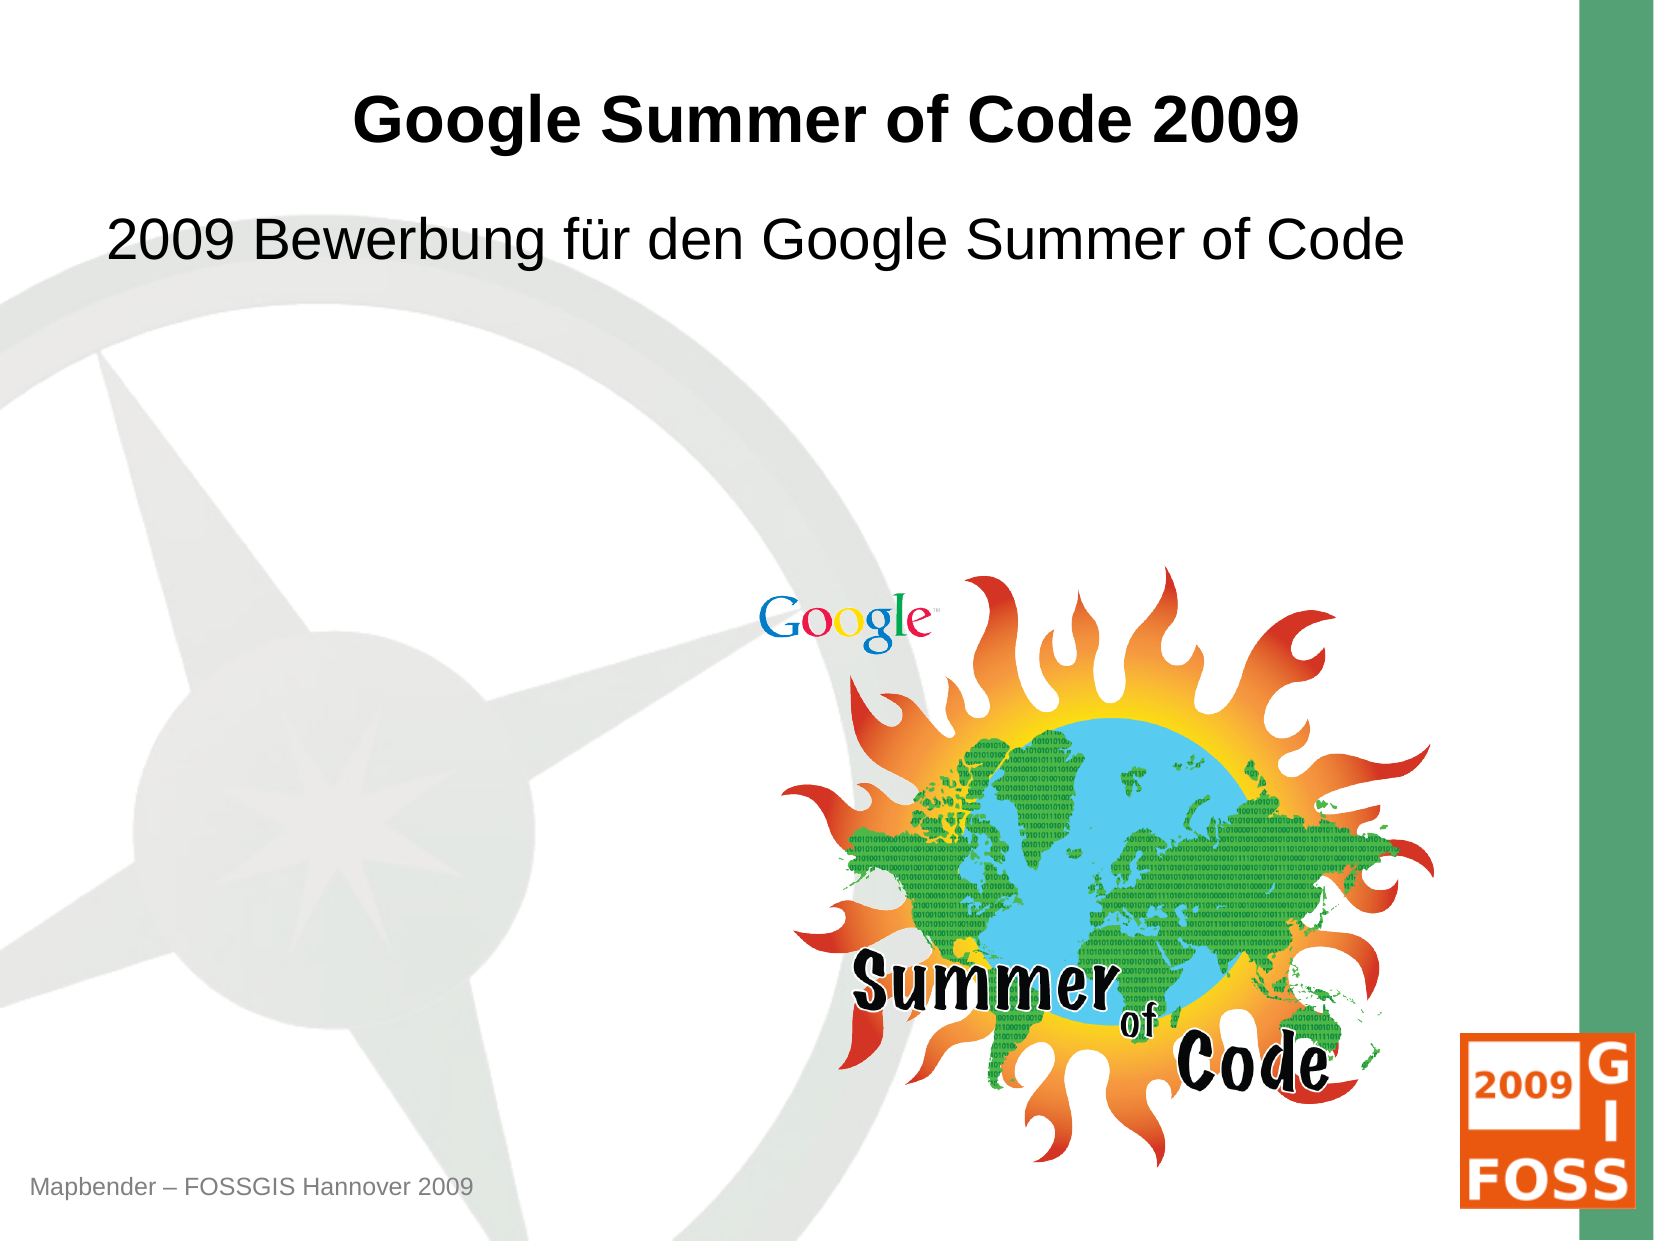

# Google Summer of Code 2009
2009 Bewerbung für den Google Summer of Code